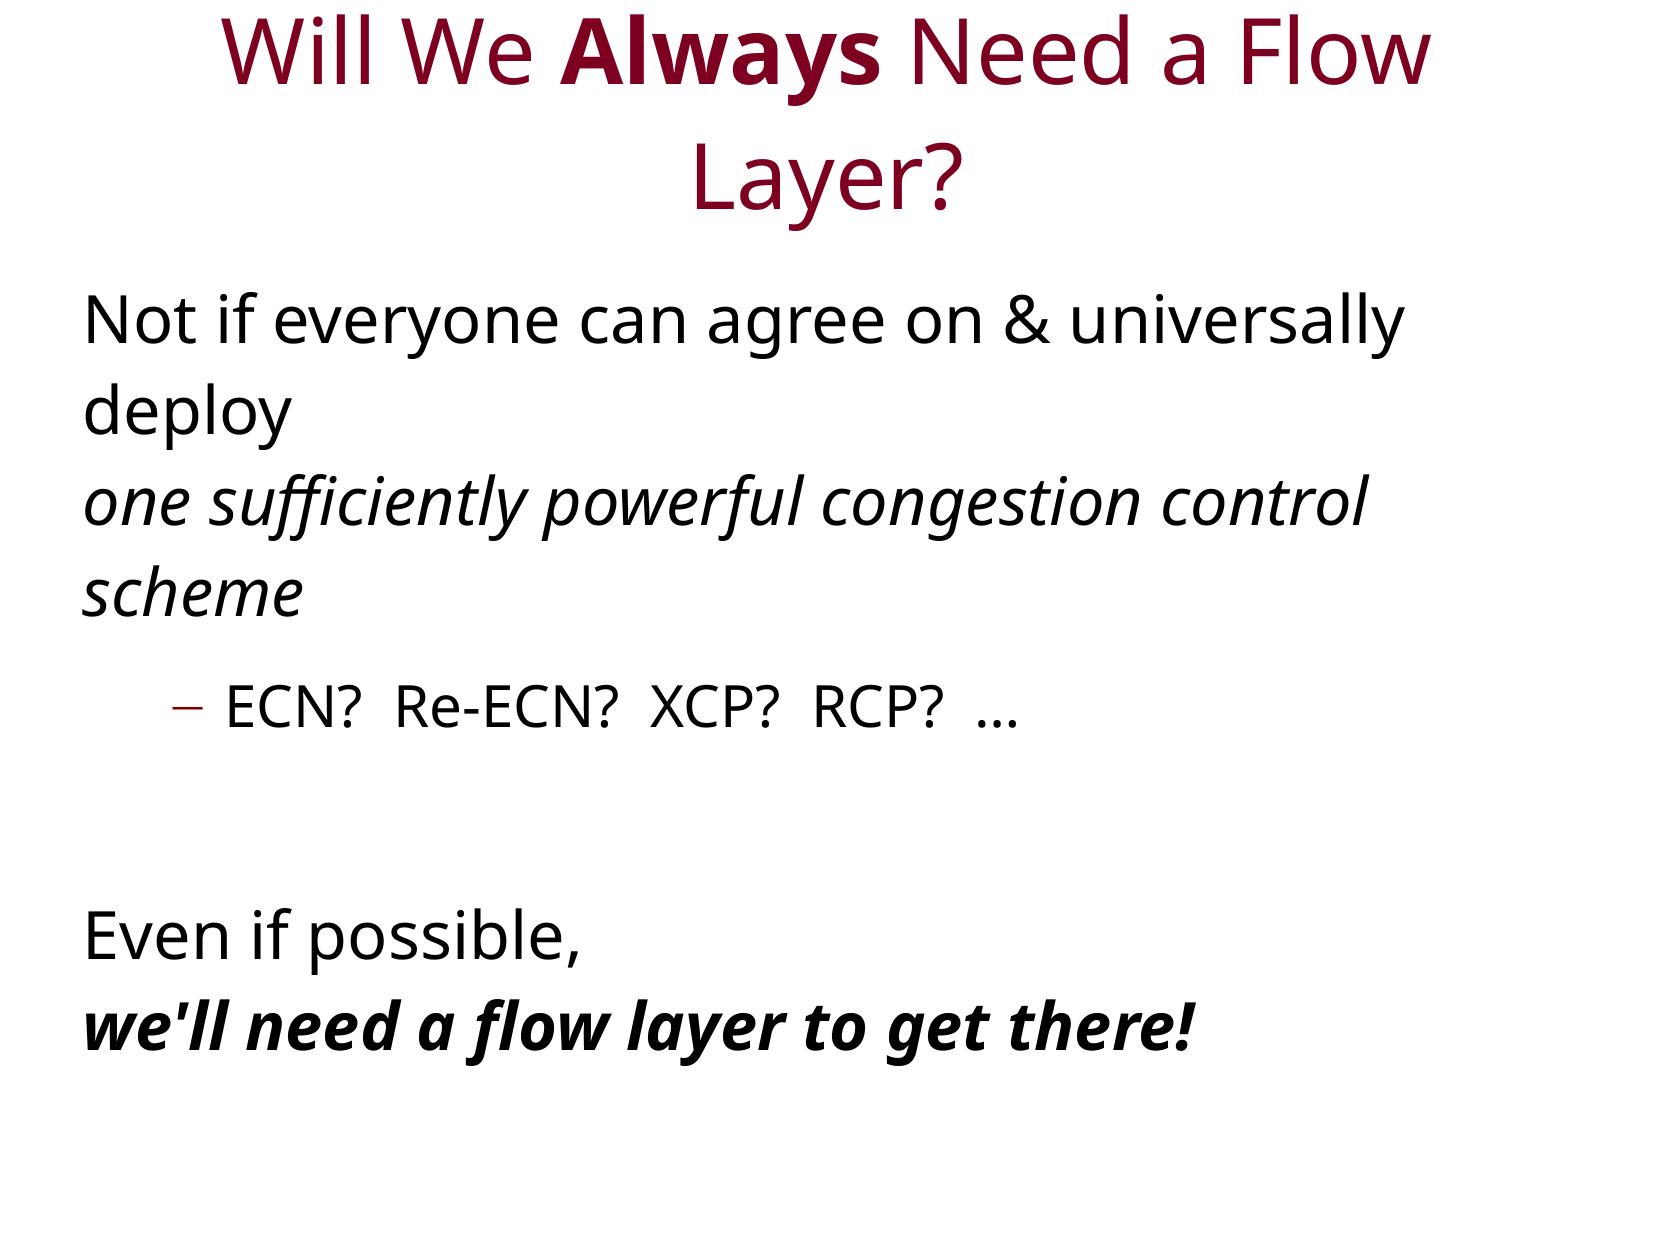

# Will We Always Need a Flow Layer?
Not if everyone can agree on & universally deploy
one sufficiently powerful congestion control scheme
ECN? Re-ECN? XCP? RCP? …
Even if possible,
we'll need a flow layer to get there!